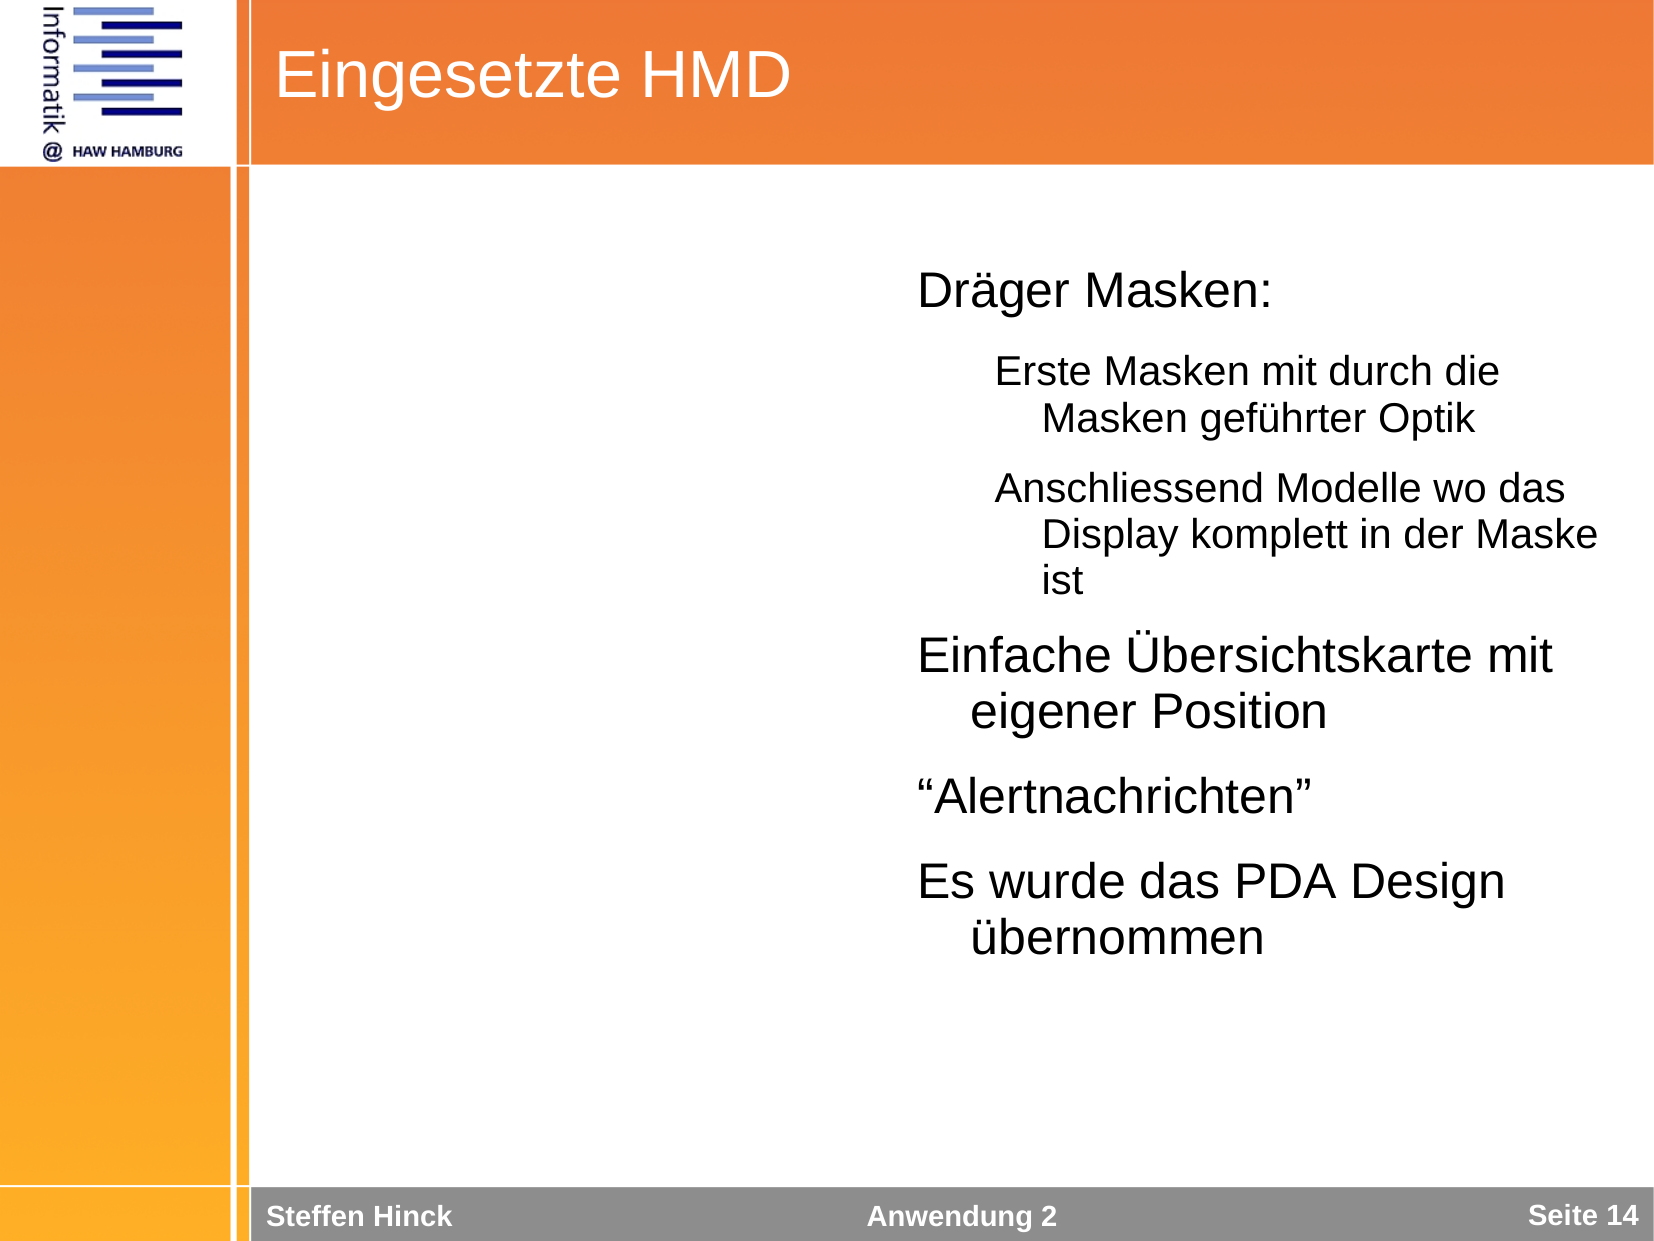

# Eingesetzte HMD
Dräger Masken:
Erste Masken mit durch die Masken geführter Optik
Anschliessend Modelle wo das Display komplett in der Maske ist
Einfache Übersichtskarte mit eigener Position
“Alertnachrichten”
Es wurde das PDA Design übernommen